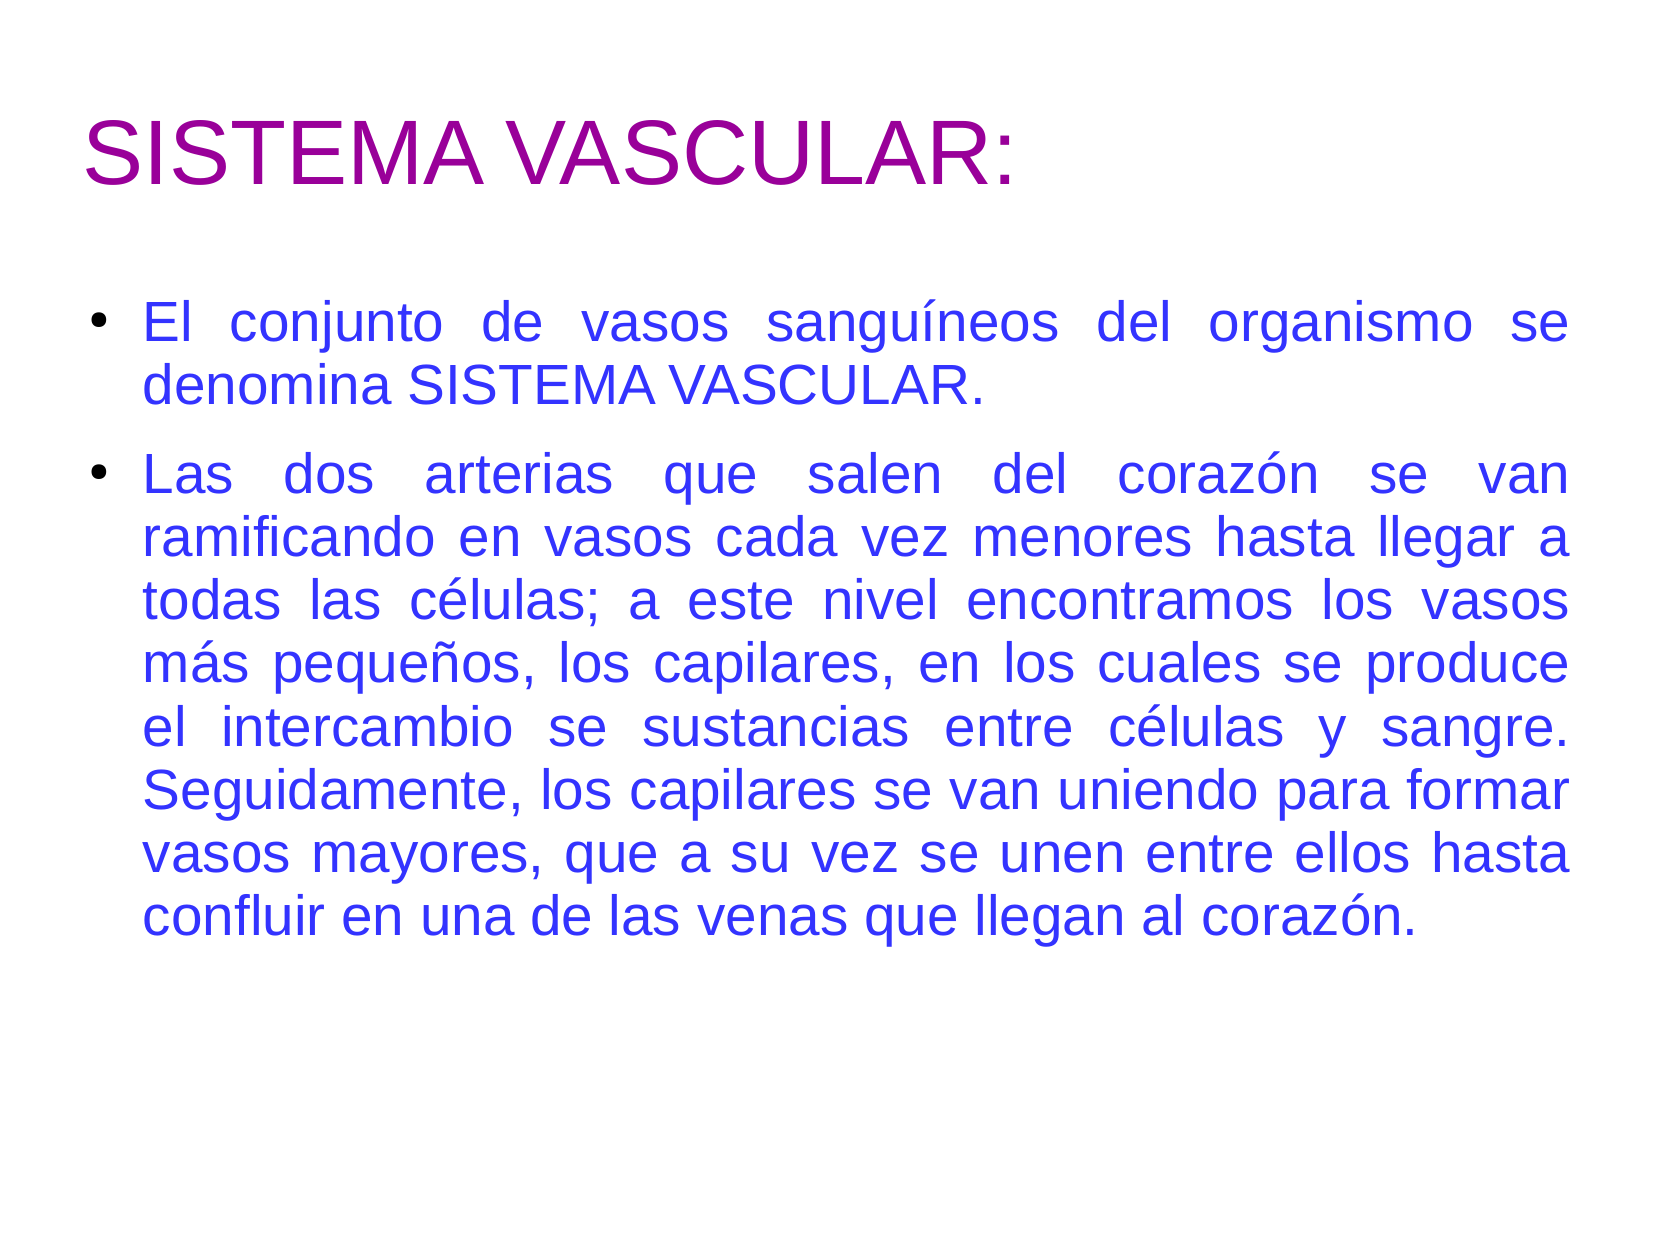

# SISTEMA VASCULAR:
El conjunto de vasos sanguíneos del organismo se denomina SISTEMA VASCULAR.
Las dos arterias que salen del corazón se van ramificando en vasos cada vez menores hasta llegar a todas las células; a este nivel encontramos los vasos más pequeños, los capilares, en los cuales se produce el intercambio se sustancias entre células y sangre. Seguidamente, los capilares se van uniendo para formar vasos mayores, que a su vez se unen entre ellos hasta confluir en una de las venas que llegan al corazón.